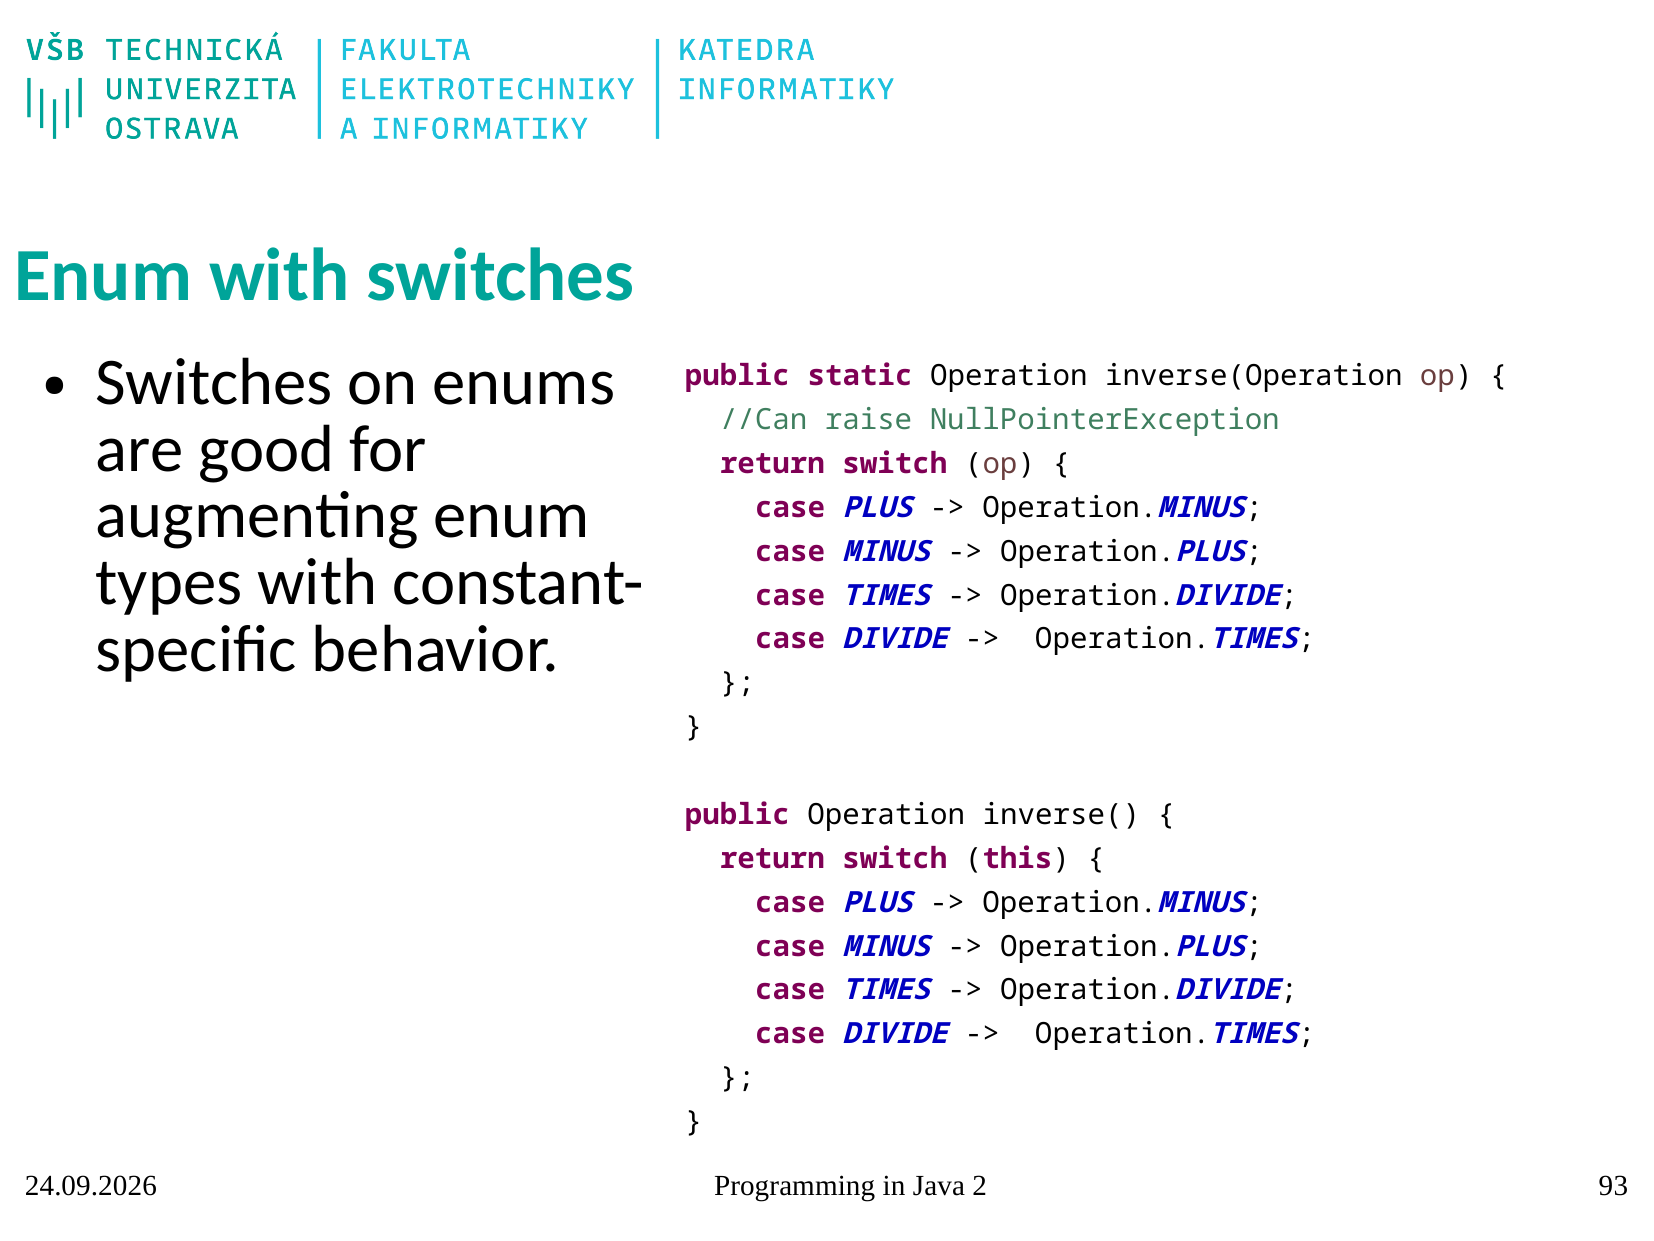

# Enum with switches
Switches on enums are good for augmenting enum types with constant-specific behavior.
public static Operation inverse(Operation op) {
 //Can raise NullPointerException
 return switch (op) {
 case PLUS -> Operation.MINUS;
 case MINUS -> Operation.PLUS;
 case TIMES -> Operation.DIVIDE;
 case DIVIDE -> Operation.TIMES;
 };
}
public Operation inverse() {
 return switch (this) {
 case PLUS -> Operation.MINUS;
 case MINUS -> Operation.PLUS;
 case TIMES -> Operation.DIVIDE;
 case DIVIDE -> Operation.TIMES;
 };
}
Programming in Java 2
93